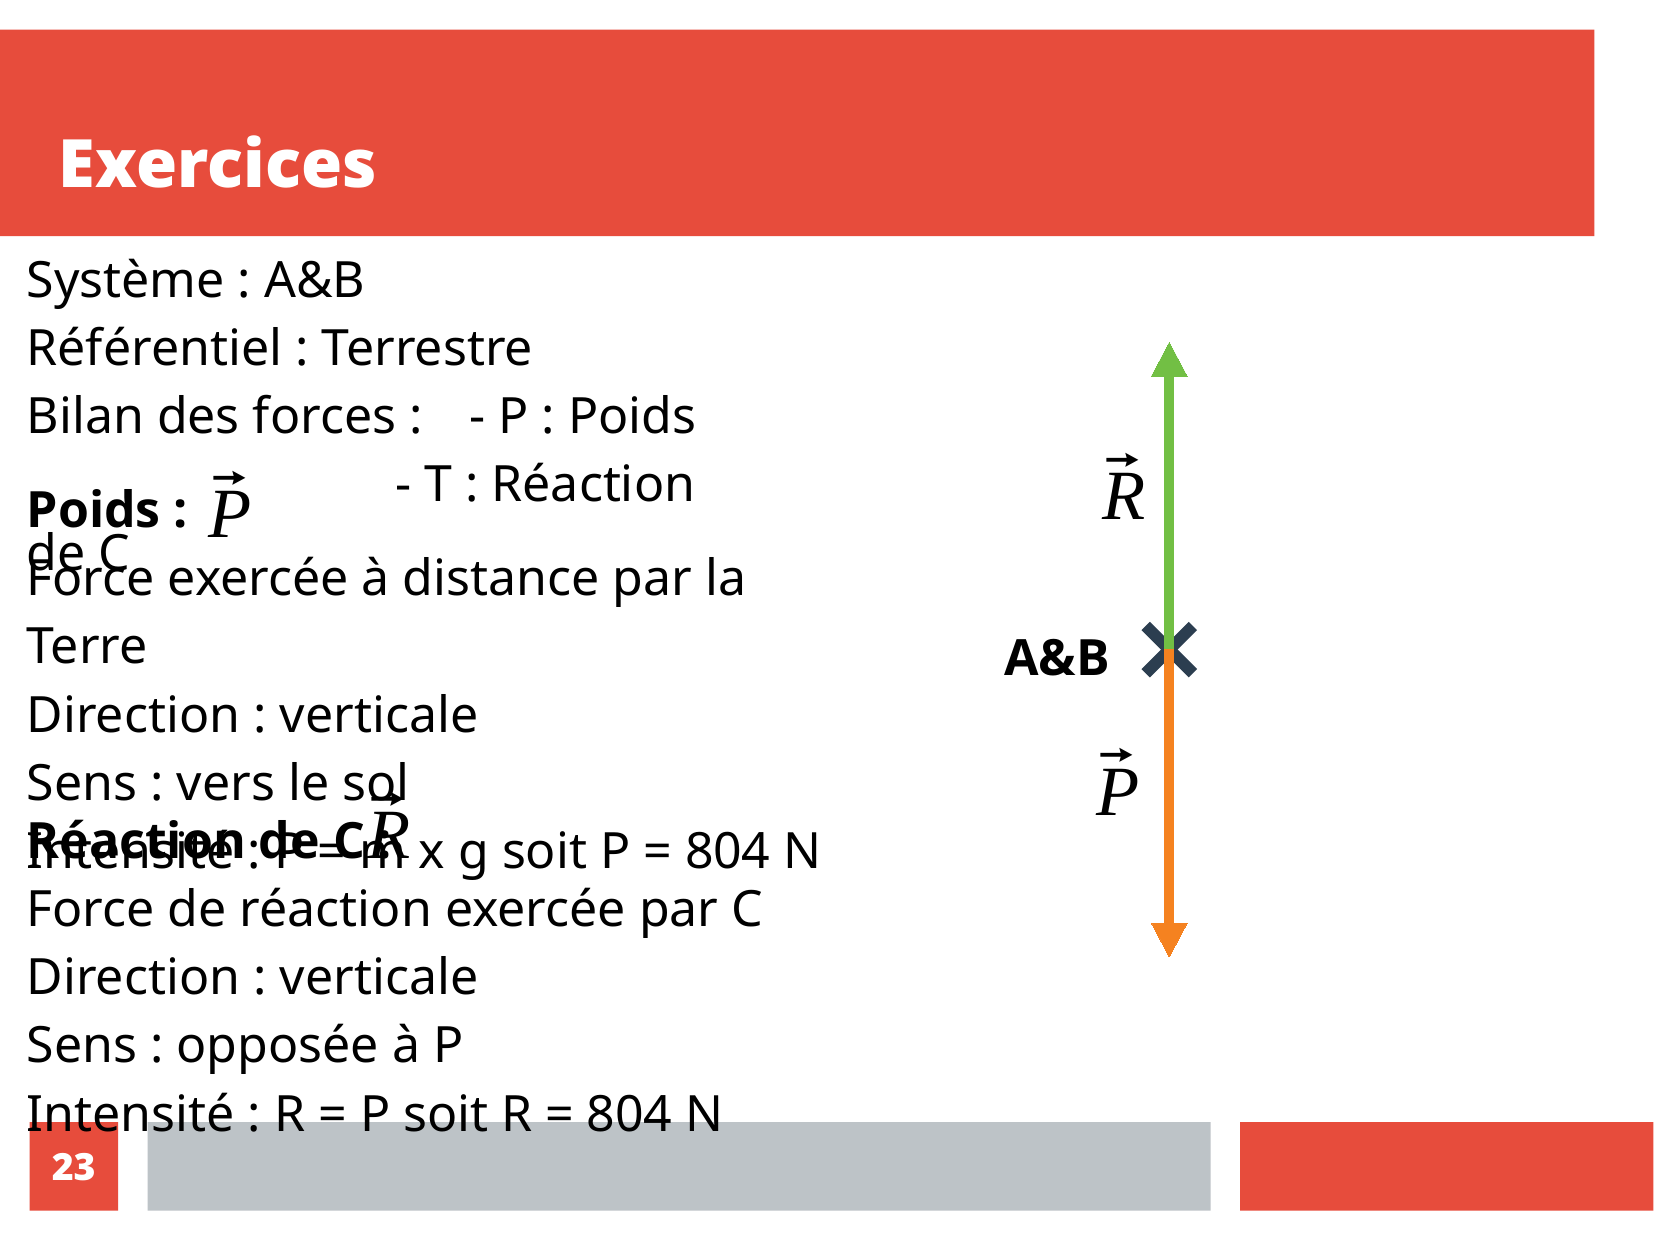

# Exercices
Système : A&B
Référentiel : Terrestre
Bilan des forces :	- P : Poids
					- T : Réaction de C
Poids :
Force exercée à distance par la Terre
Direction : verticale
Sens : vers le sol
Intensité : P = m x g soit P = 804 N
A&B
Réaction de C :
Force de réaction exercée par C
Direction : verticale
Sens : opposée à P
Intensité : R = P soit R = 804 N
23